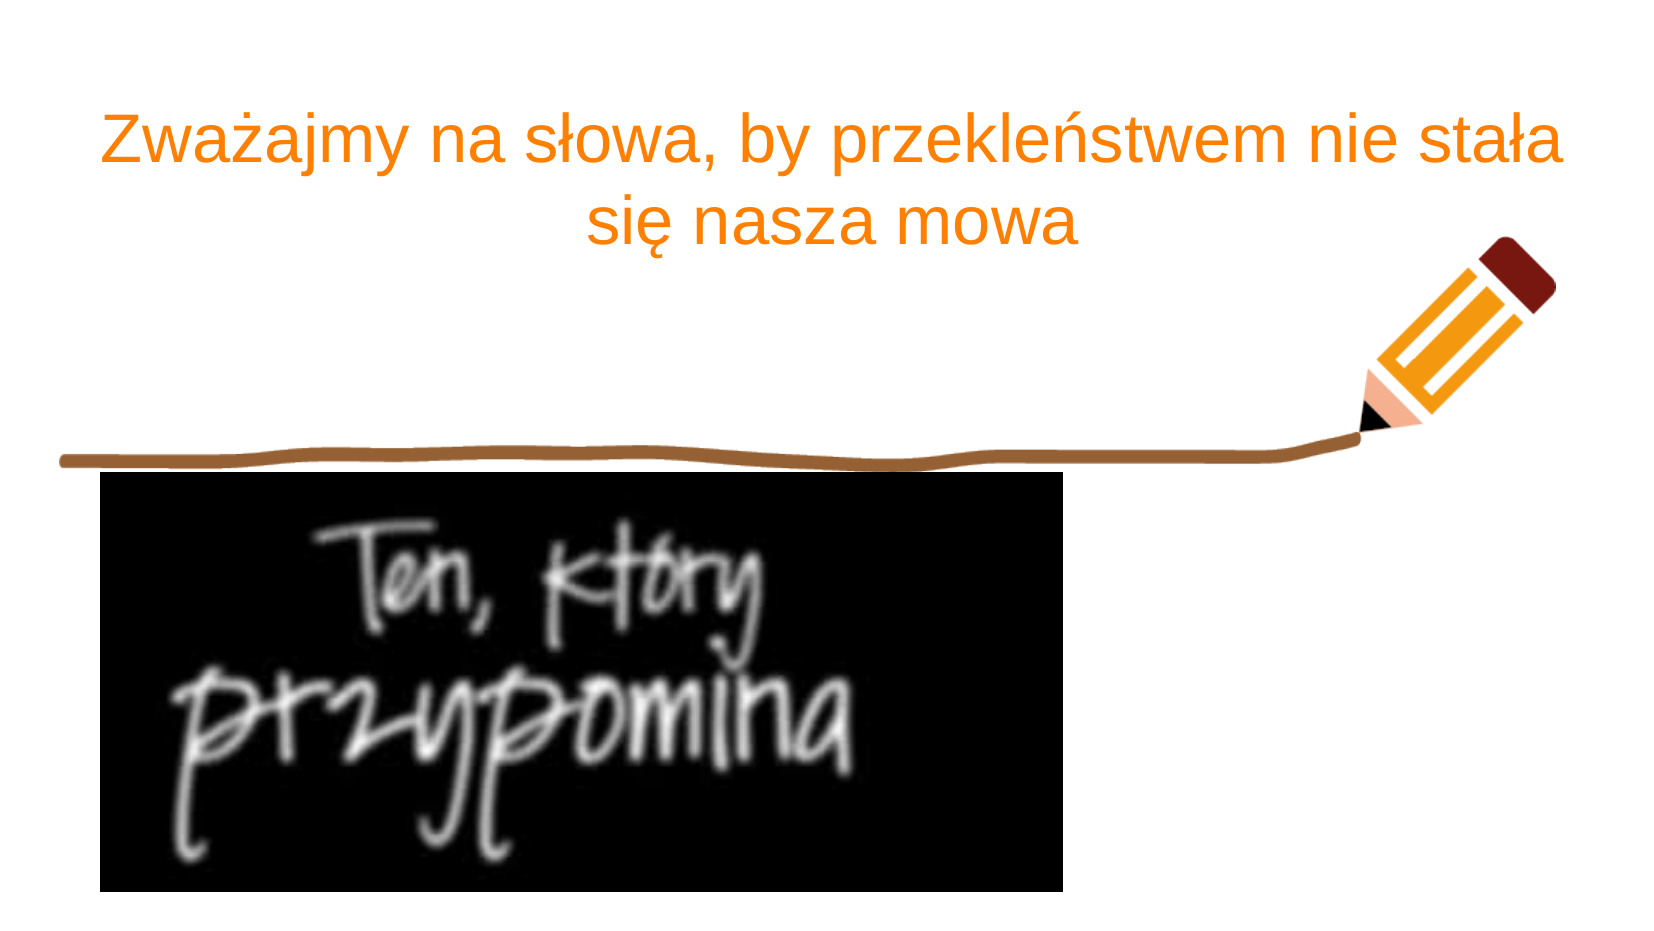

# Zważajmy na słowa, by przekleństwem nie stała się nasza mowa